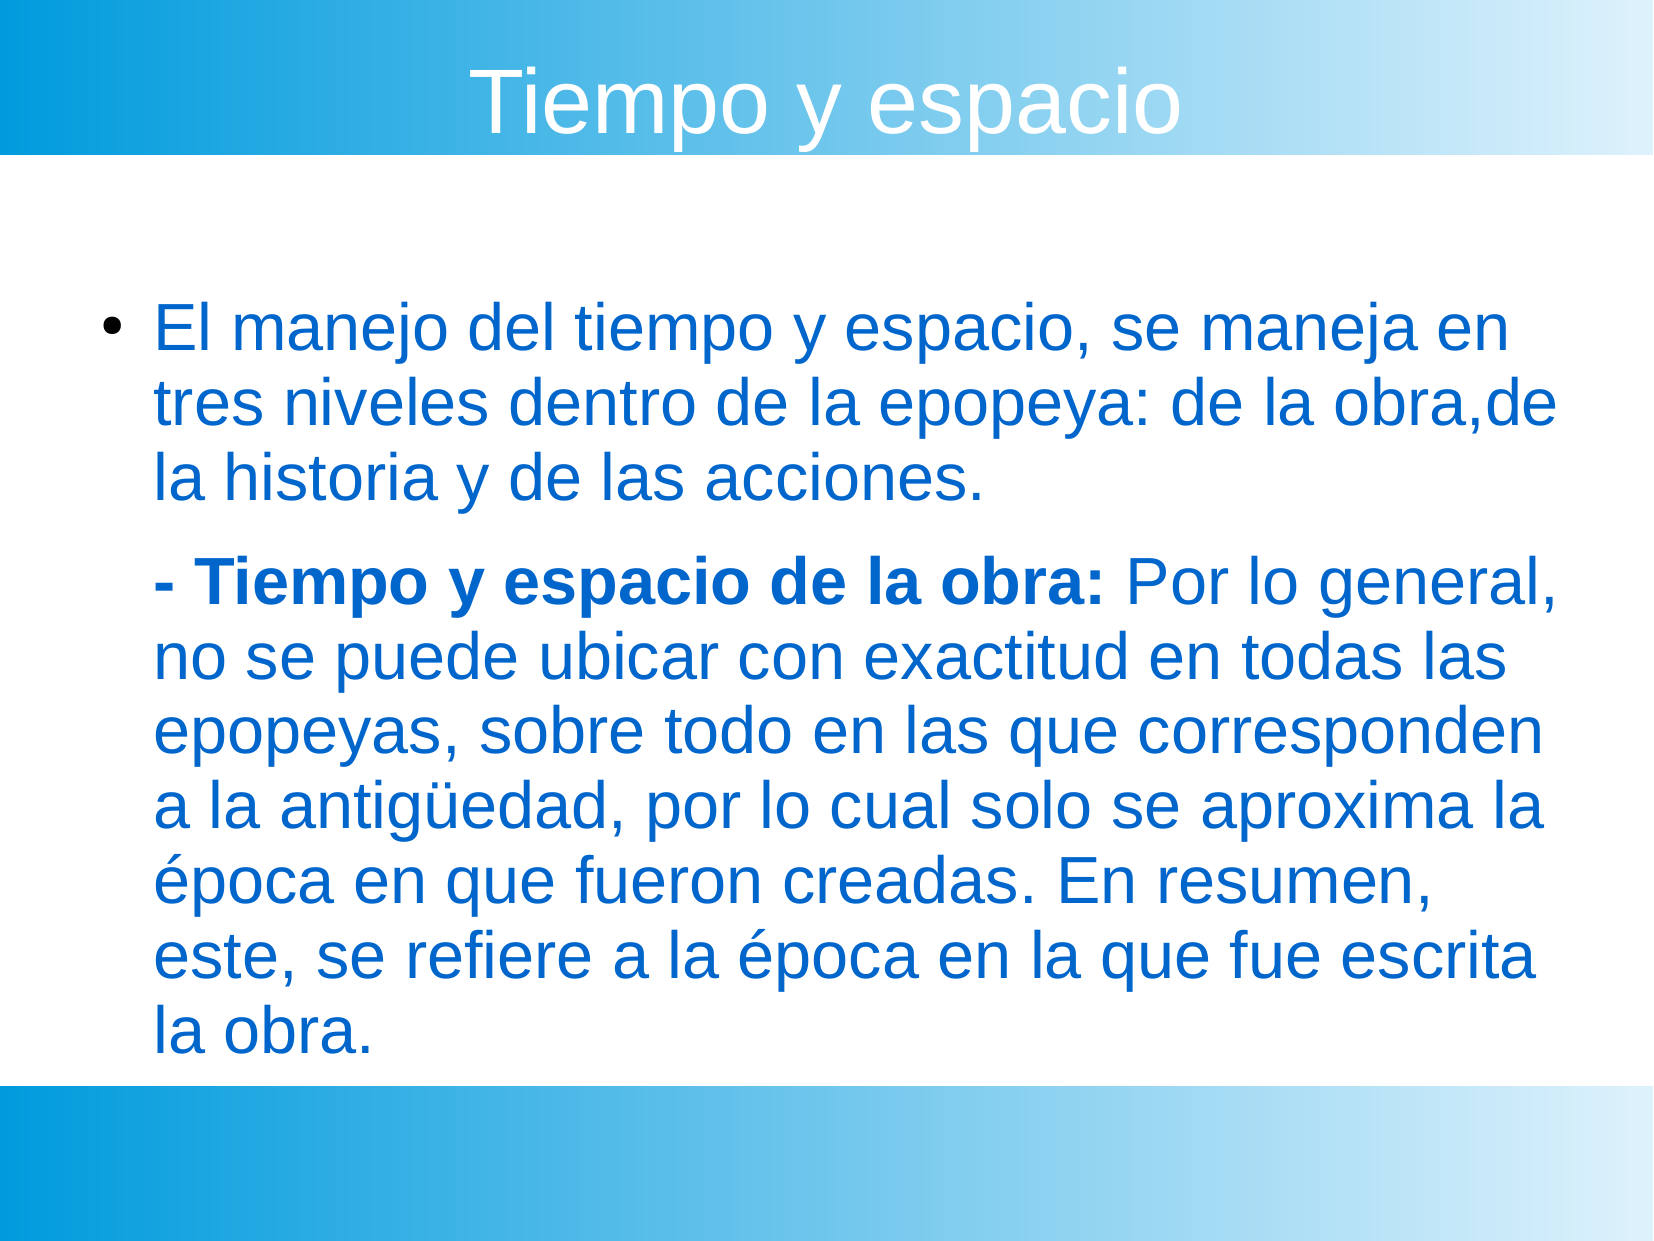

# Tiempo y espacio
El manejo del tiempo y espacio, se maneja en tres niveles dentro de la epopeya: de la obra,de la historia y de las acciones.
- Tiempo y espacio de la obra: Por lo general, no se puede ubicar con exactitud en todas las epopeyas, sobre todo en las que corresponden a la antigüedad, por lo cual solo se aproxima la época en que fueron creadas. En resumen, este, se refiere a la época en la que fue escrita la obra.